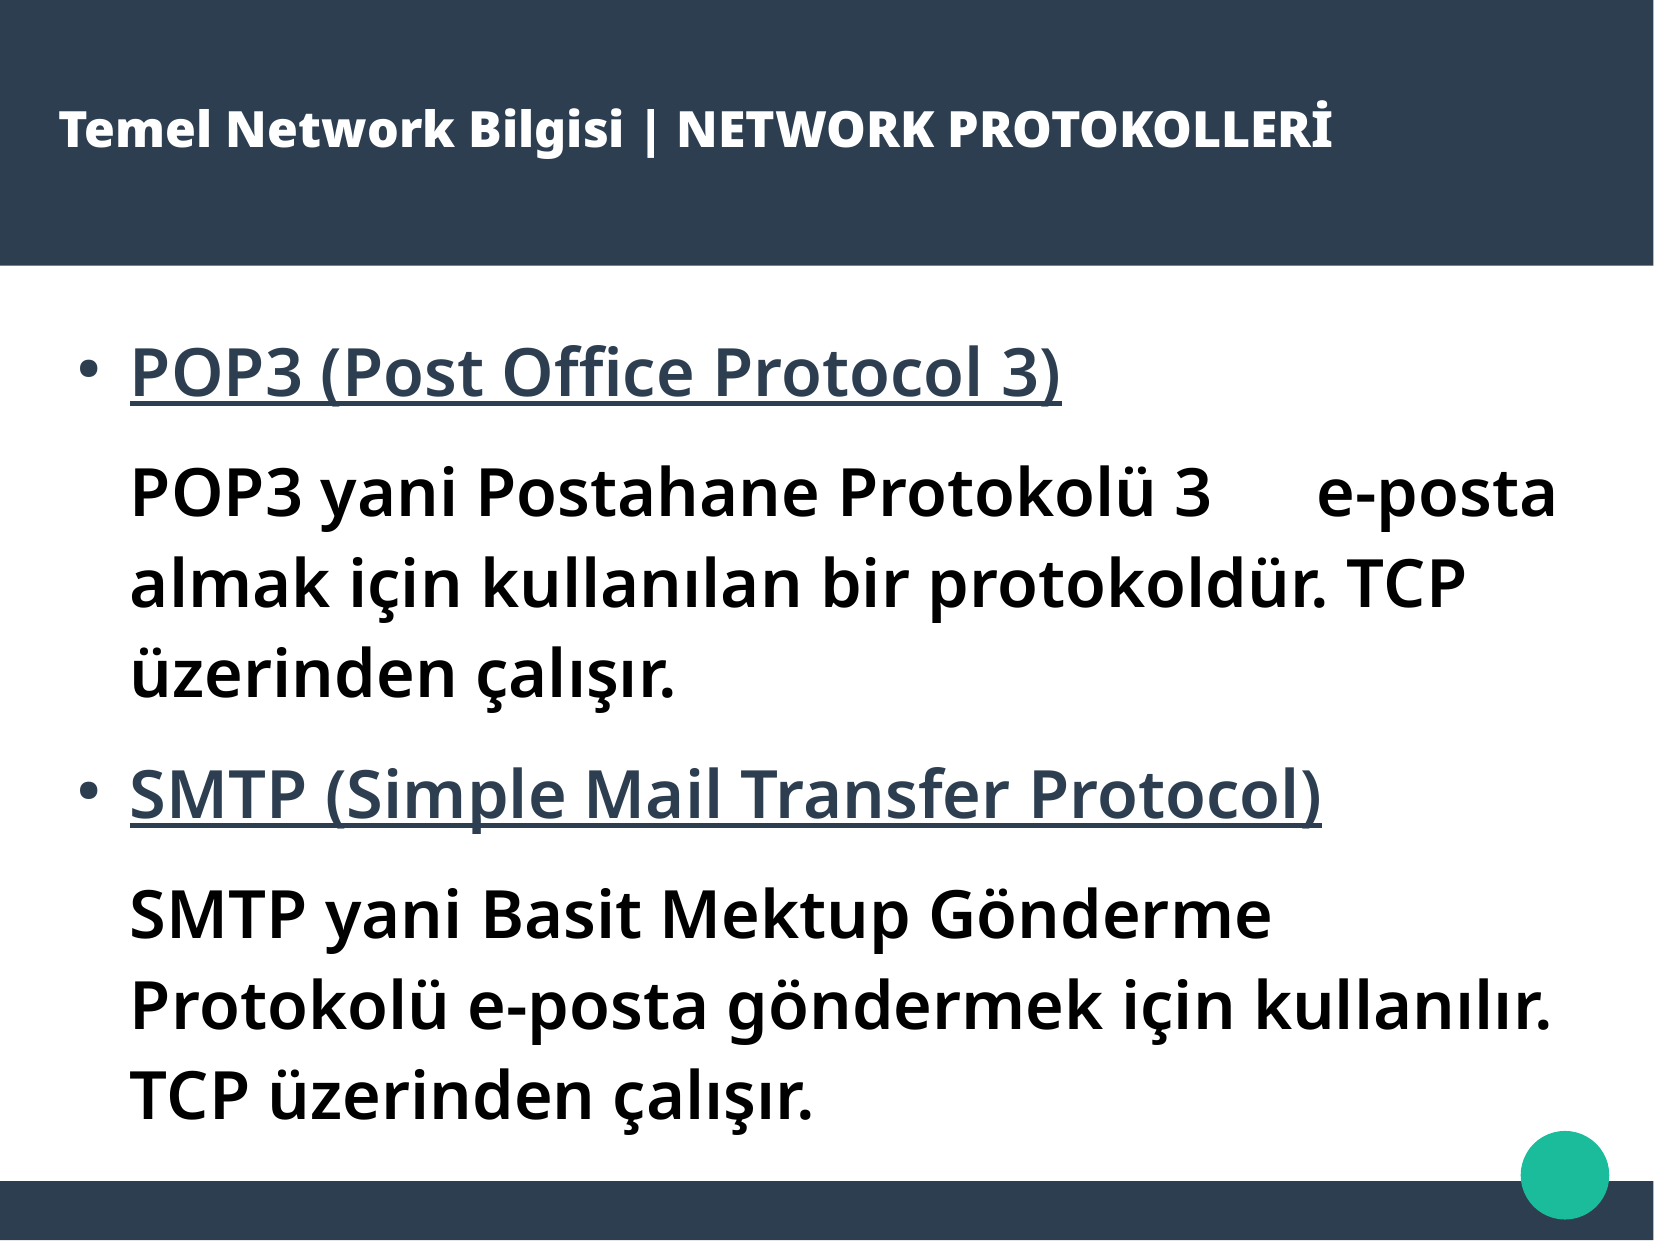

# Temel Network Bilgisi | NETWORK PROTOKOLLERİ
POP3 (Post Office Protocol 3)
POP3 yani Postahane Protokolü 3 e-posta almak için kullanılan bir protokoldür. TCP üzerinden çalışır.
SMTP (Simple Mail Transfer Protocol)
SMTP yani Basit Mektup Gönderme Protokolü e-posta göndermek için kullanılır. TCP üzerinden çalışır.